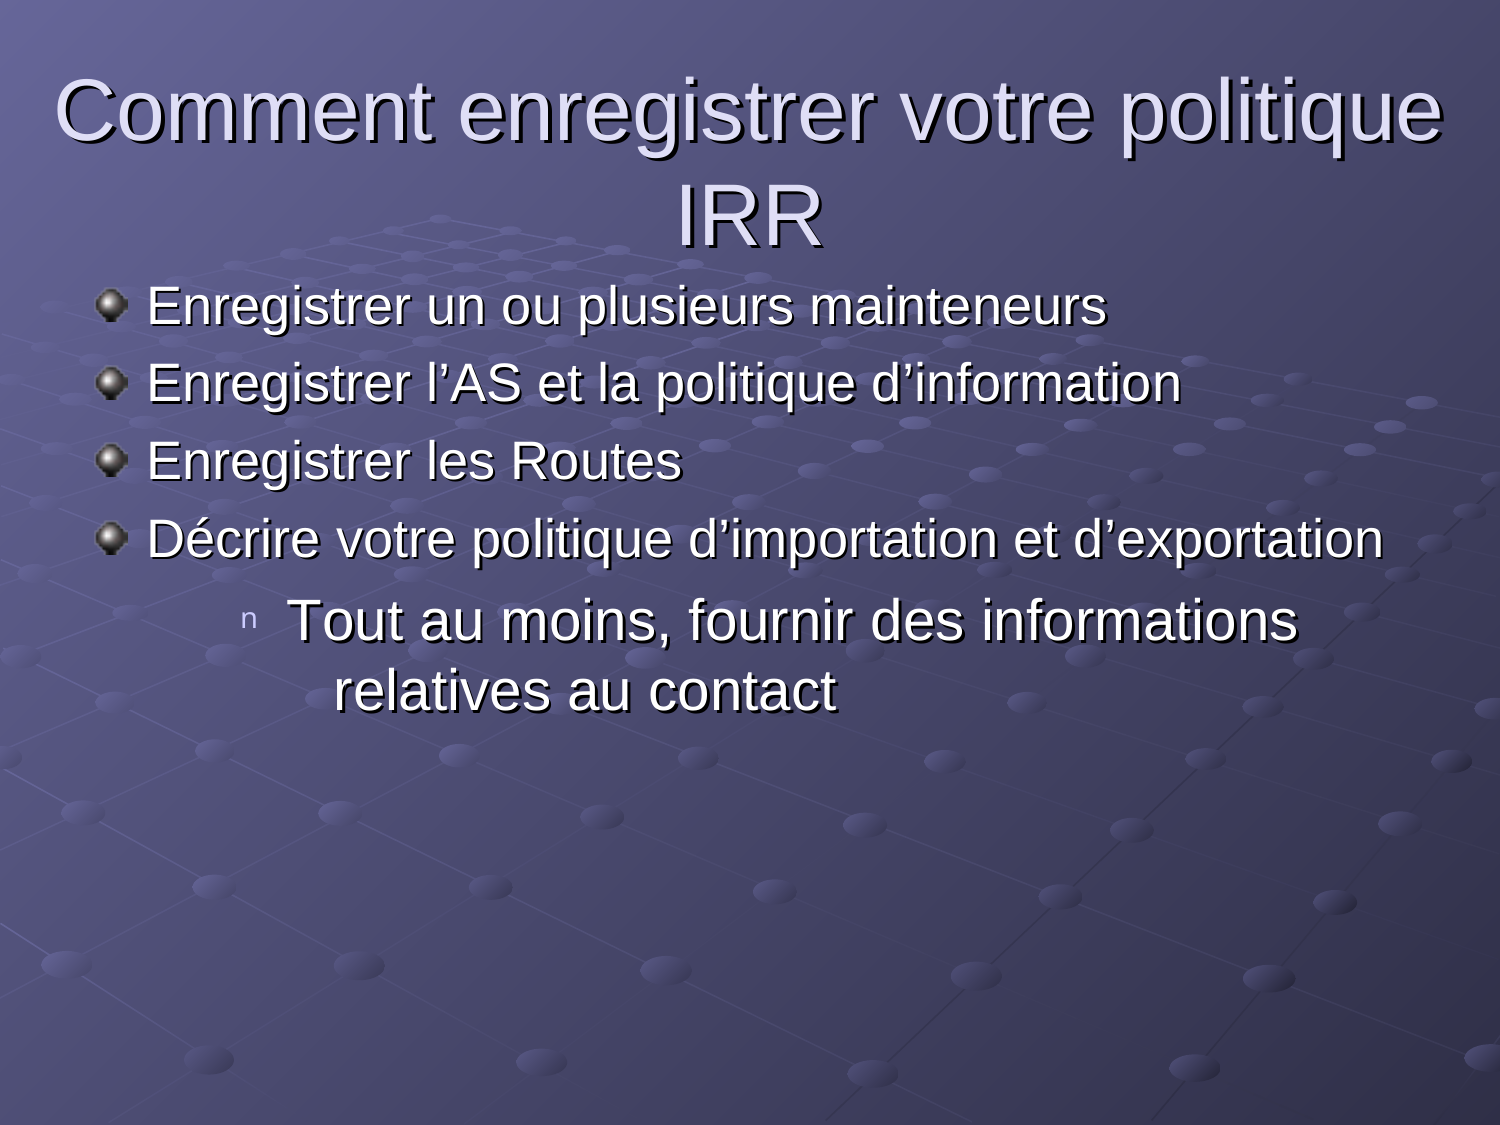

# Comment enregistrer votre politique IRR
Enregistrer un ou plusieurs mainteneurs
Enregistrer l’AS et la politique d’information
Enregistrer les Routes
Décrire votre politique d’importation et d’exportation
Tout au moins, fournir des informations relatives au contact